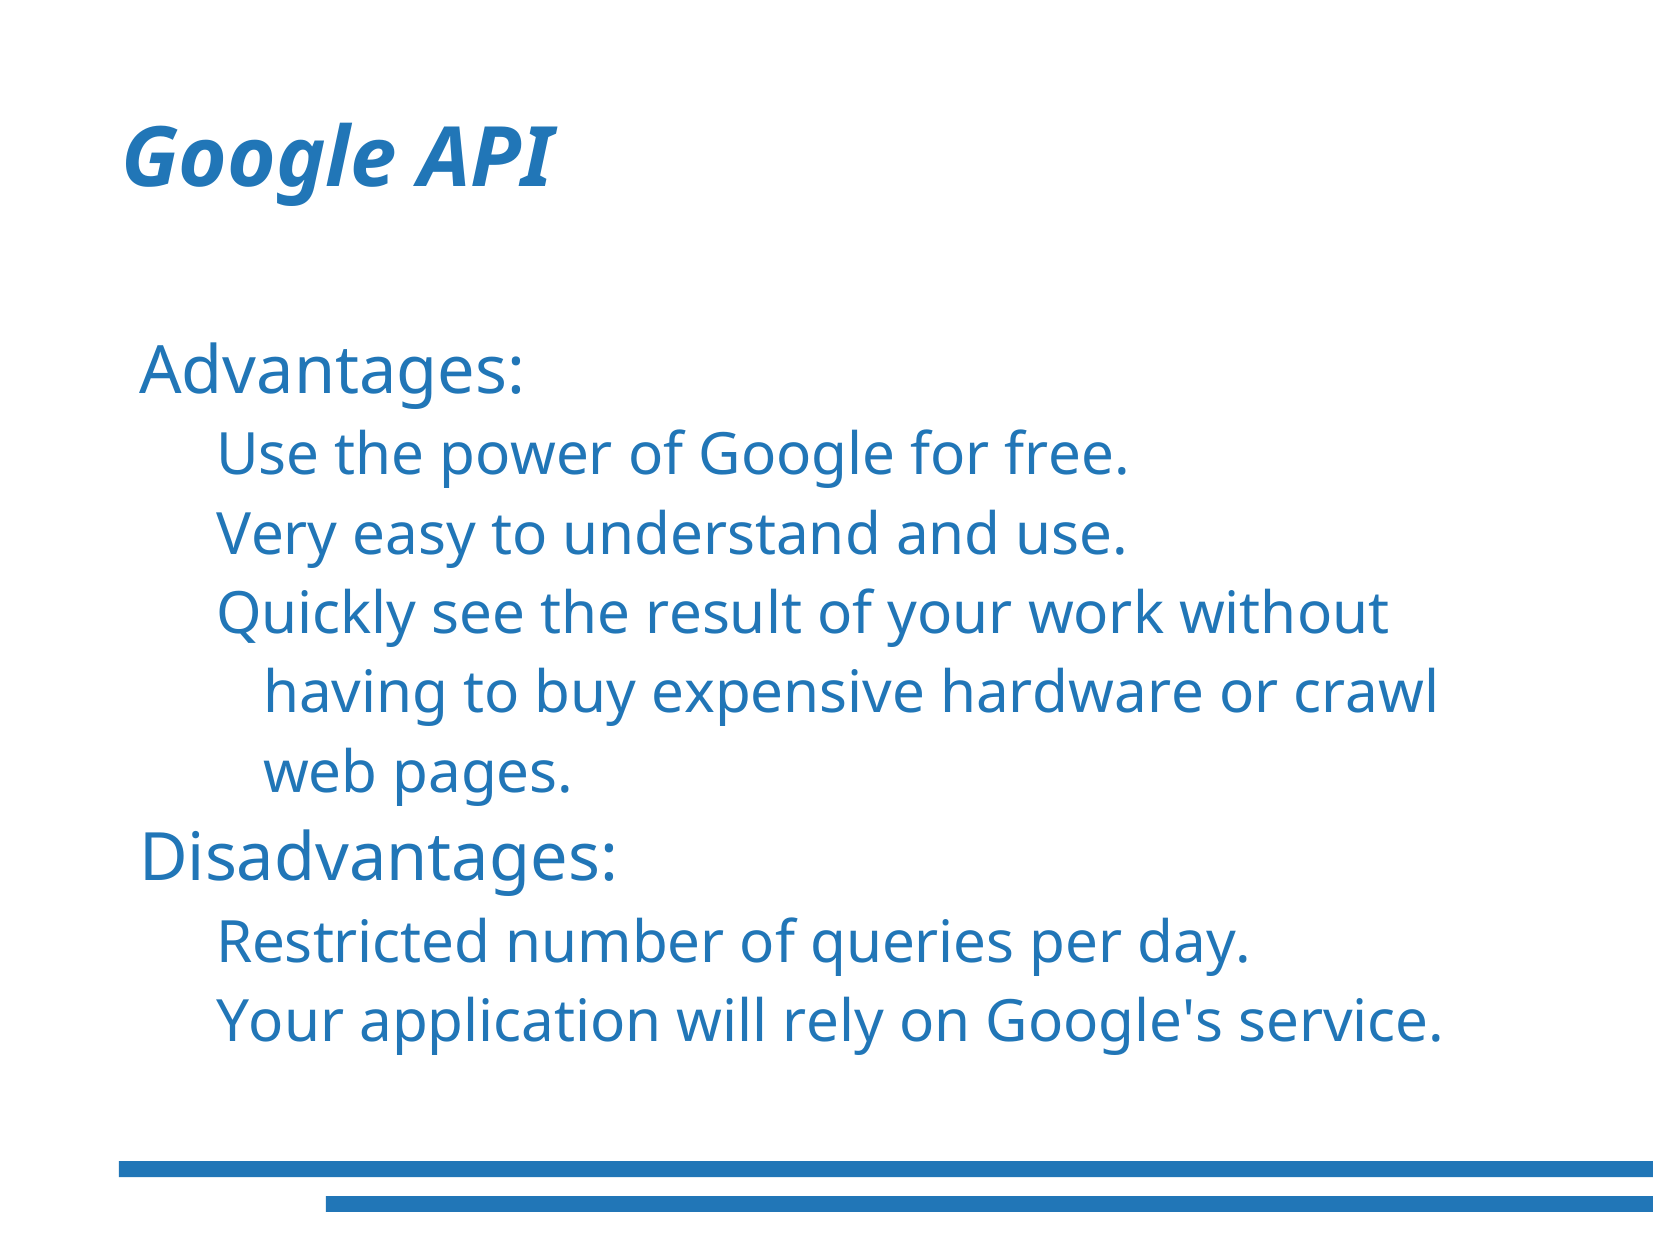

# Google API
Advantages:
Use the power of Google for free.
Very easy to understand and use.
Quickly see the result of your work without having to buy expensive hardware or crawl web pages.
Disadvantages:
Restricted number of queries per day.
Your application will rely on Google's service.